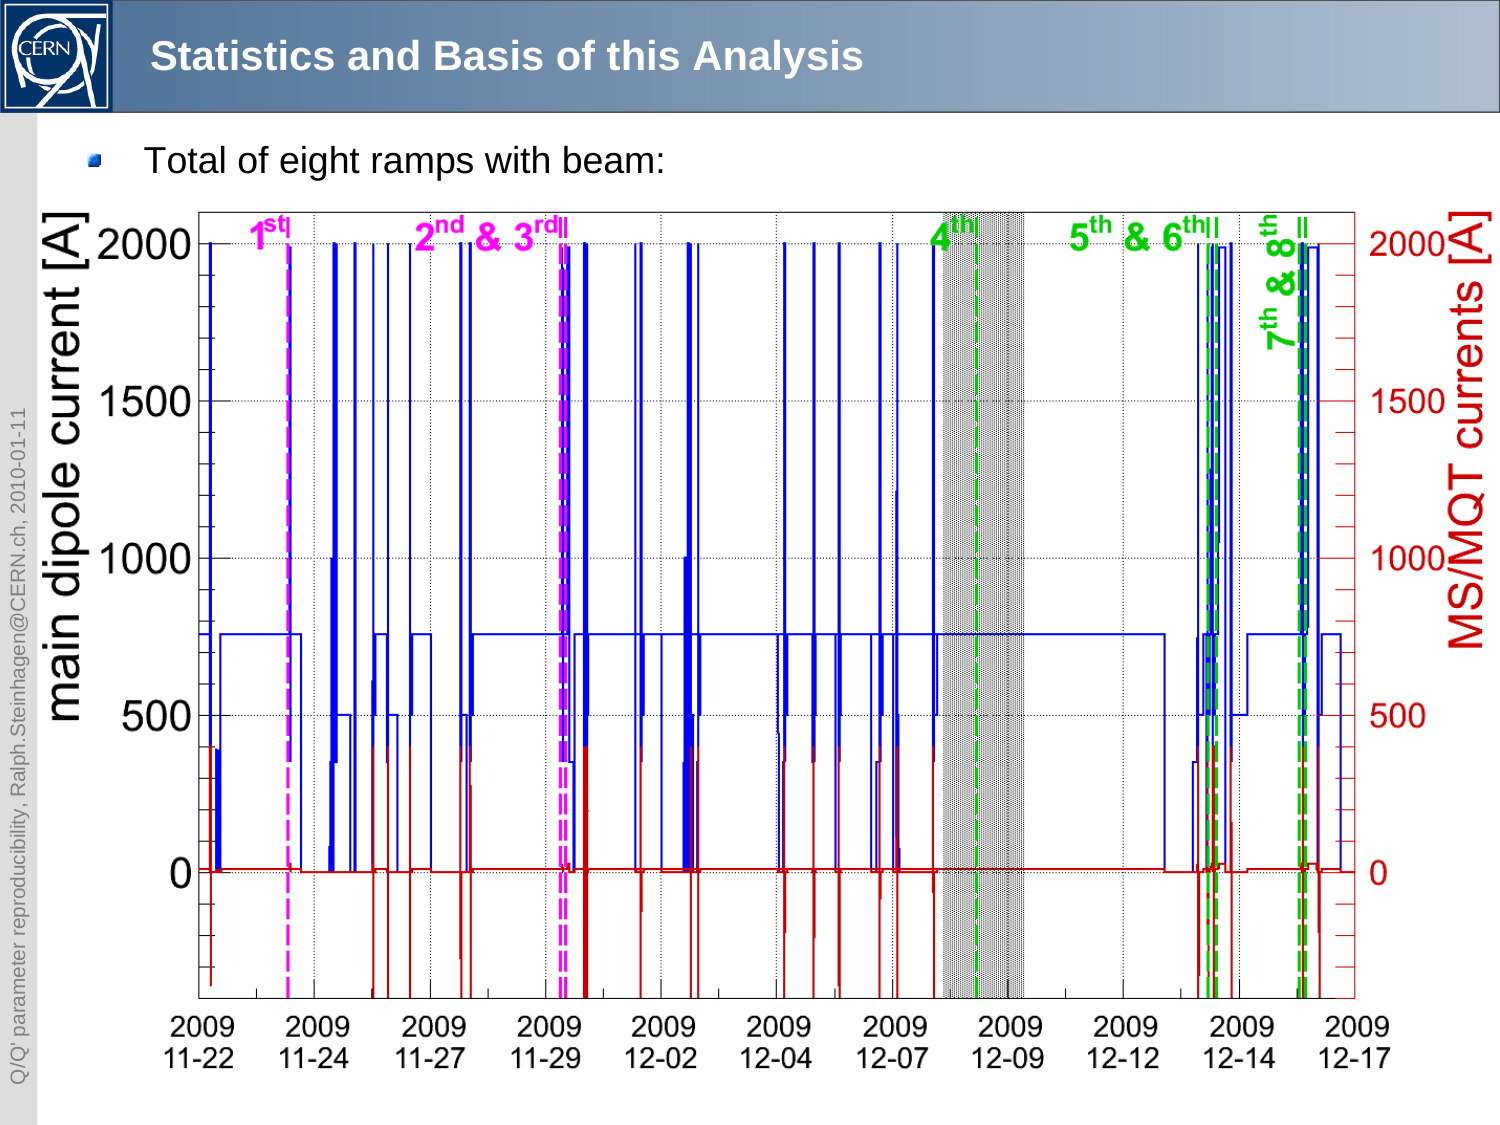

# Statistics and Basis of this Analysis
Total of eight ramps with beam: